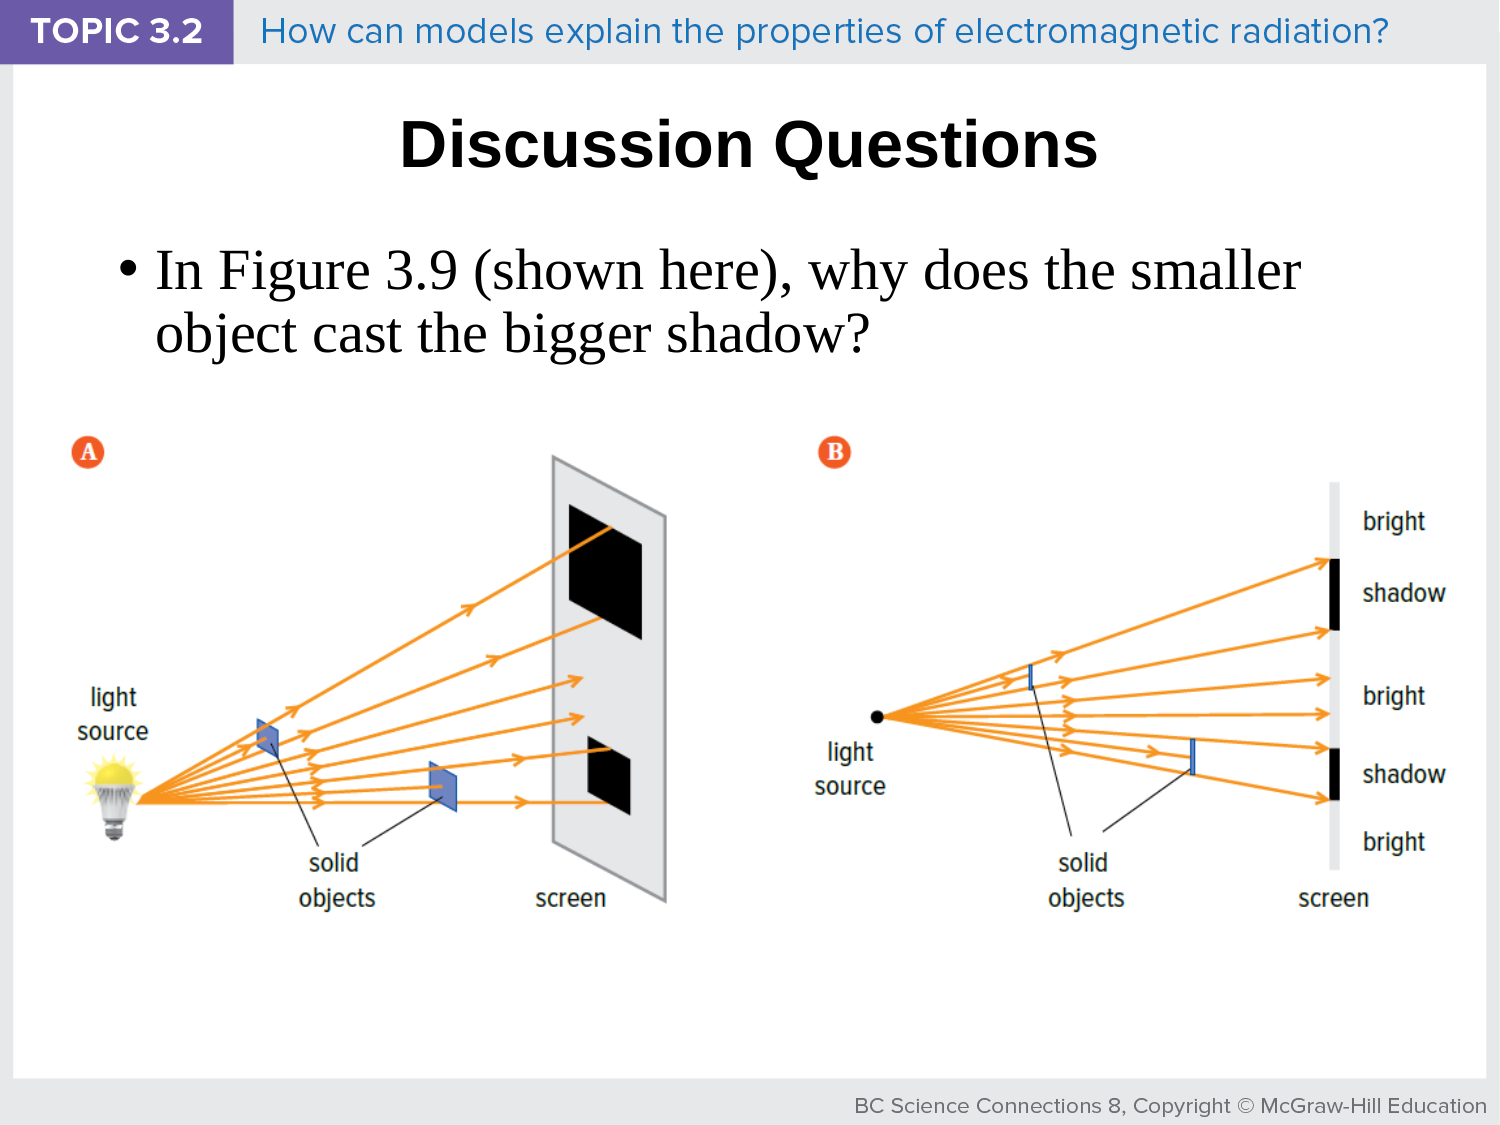

# Discussion Questions
In Figure 3.9 (shown here), why does the smaller object cast the bigger shadow?